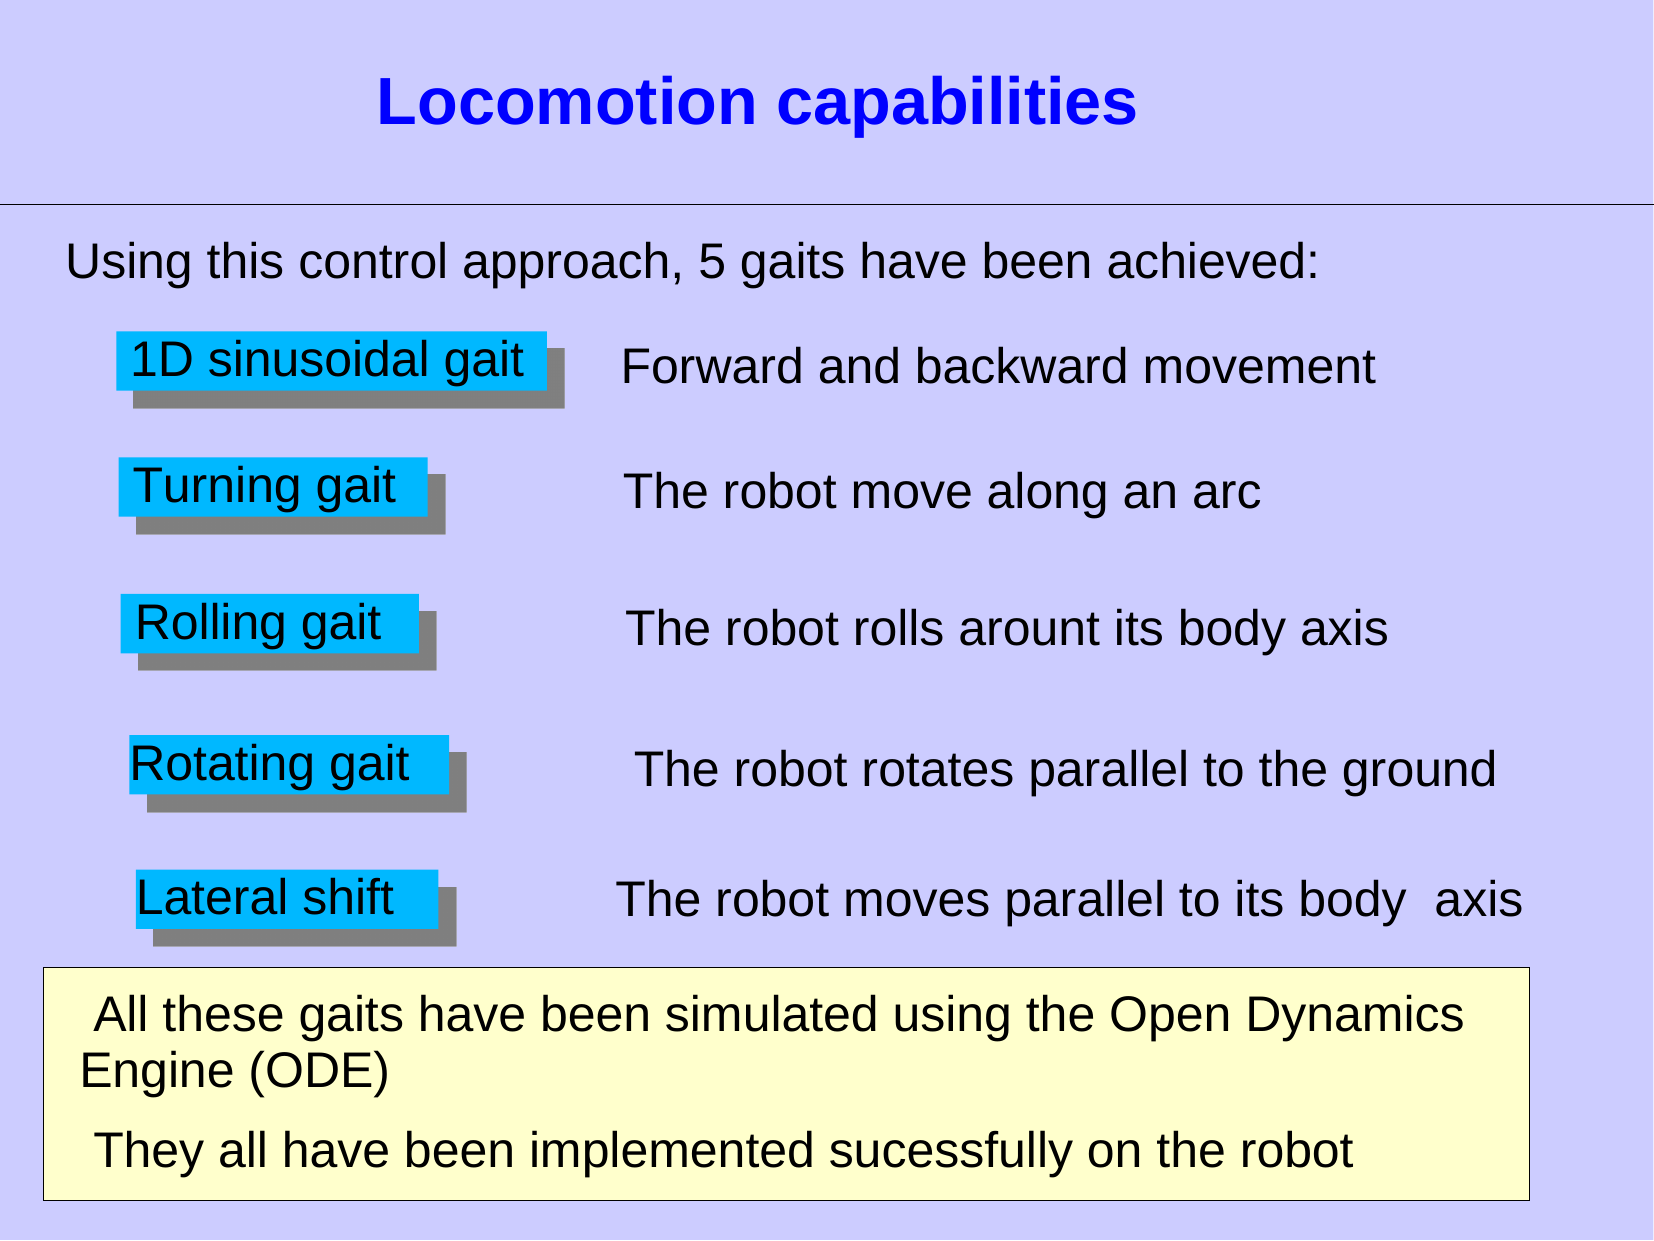

# Locomotion capabilities
 Using this control approach, 5 gaits have been achieved:
 1D sinusoidal gait
 Forward and backward movement
 Turning gait
 The robot move along an arc
 Rolling gait
 The robot rolls arount its body axis
Rotating gait
 The robot rotates parallel to the ground
Lateral shift
The robot moves parallel to its body axis
 All these gaits have been simulated using the Open Dynamics Engine (ODE)
 They all have been implemented sucessfully on the robot